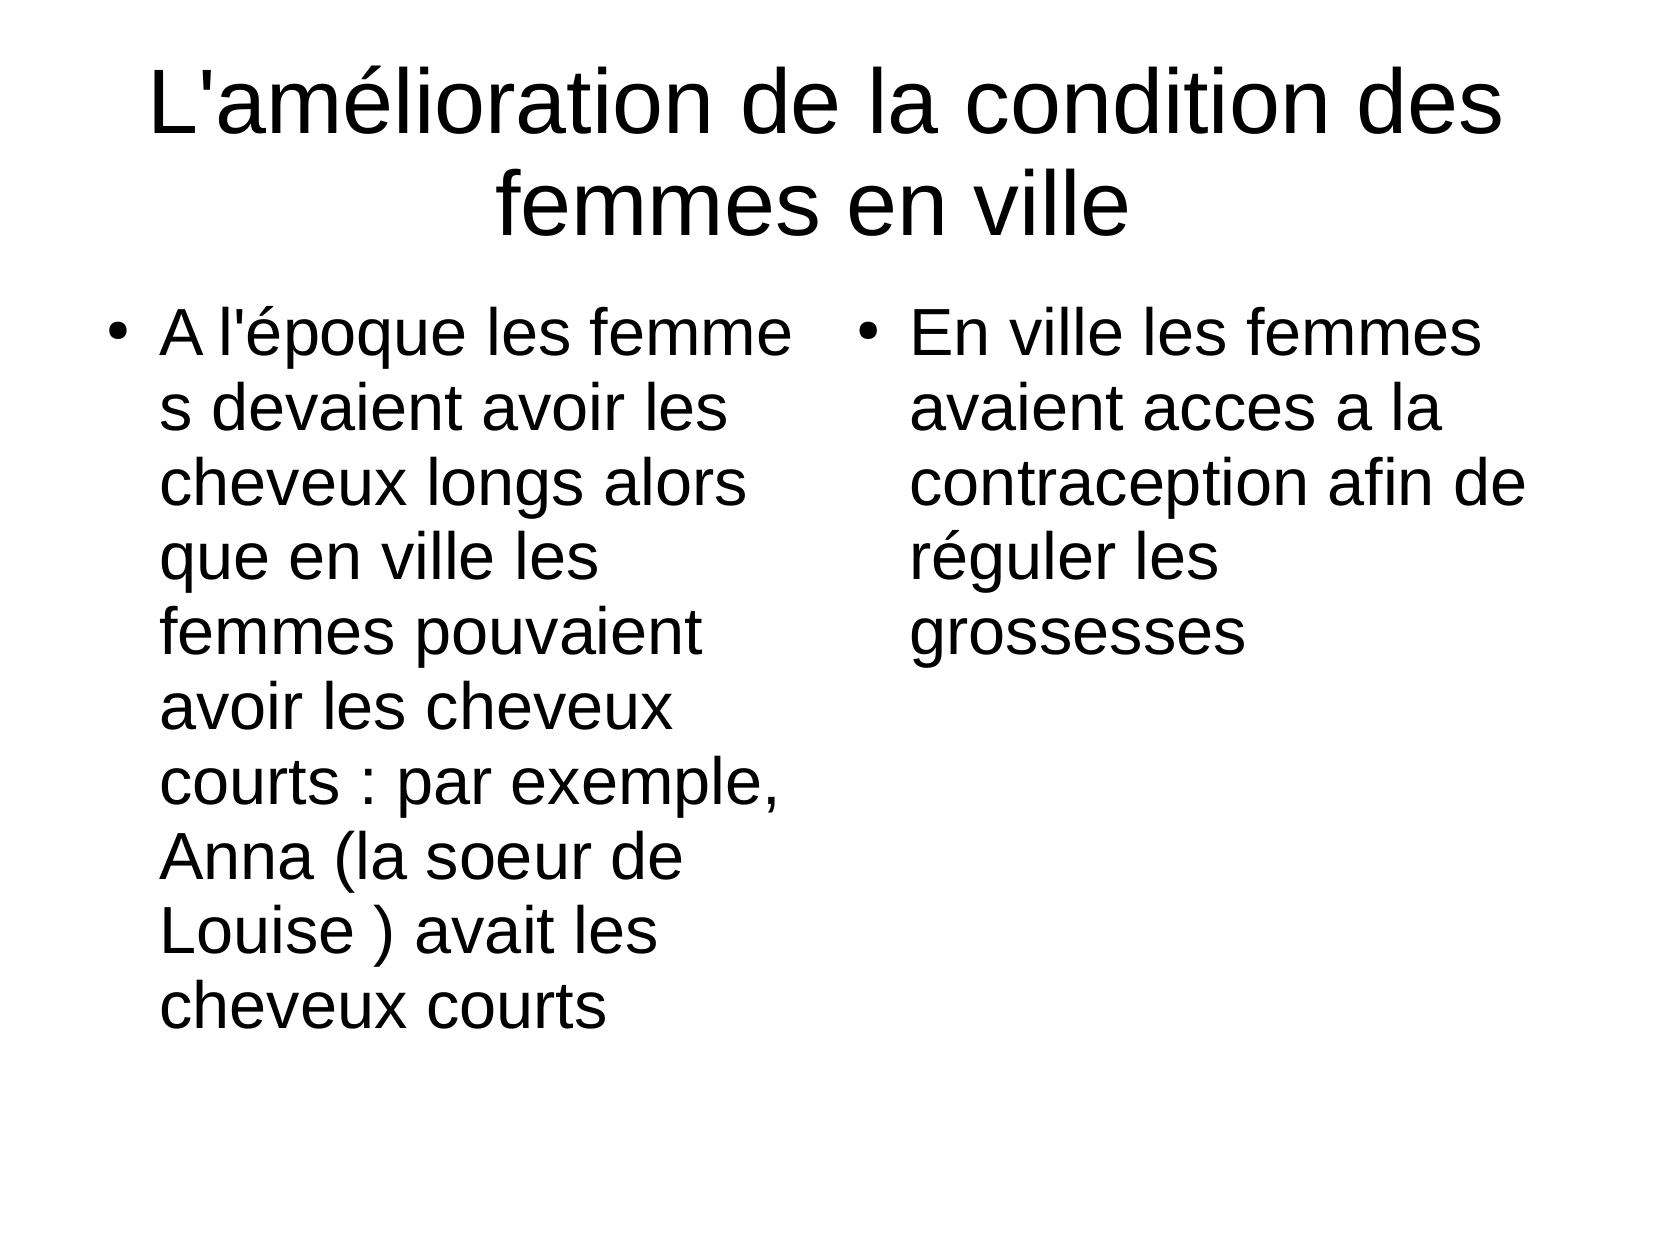

# L'amélioration de la condition des femmes en ville
A l'époque les femme s devaient avoir les cheveux longs alors que en ville les femmes pouvaient avoir les cheveux courts : par exemple, Anna (la soeur de Louise ) avait les cheveux courts
En ville les femmes avaient acces a la contraception afin de réguler les grossesses